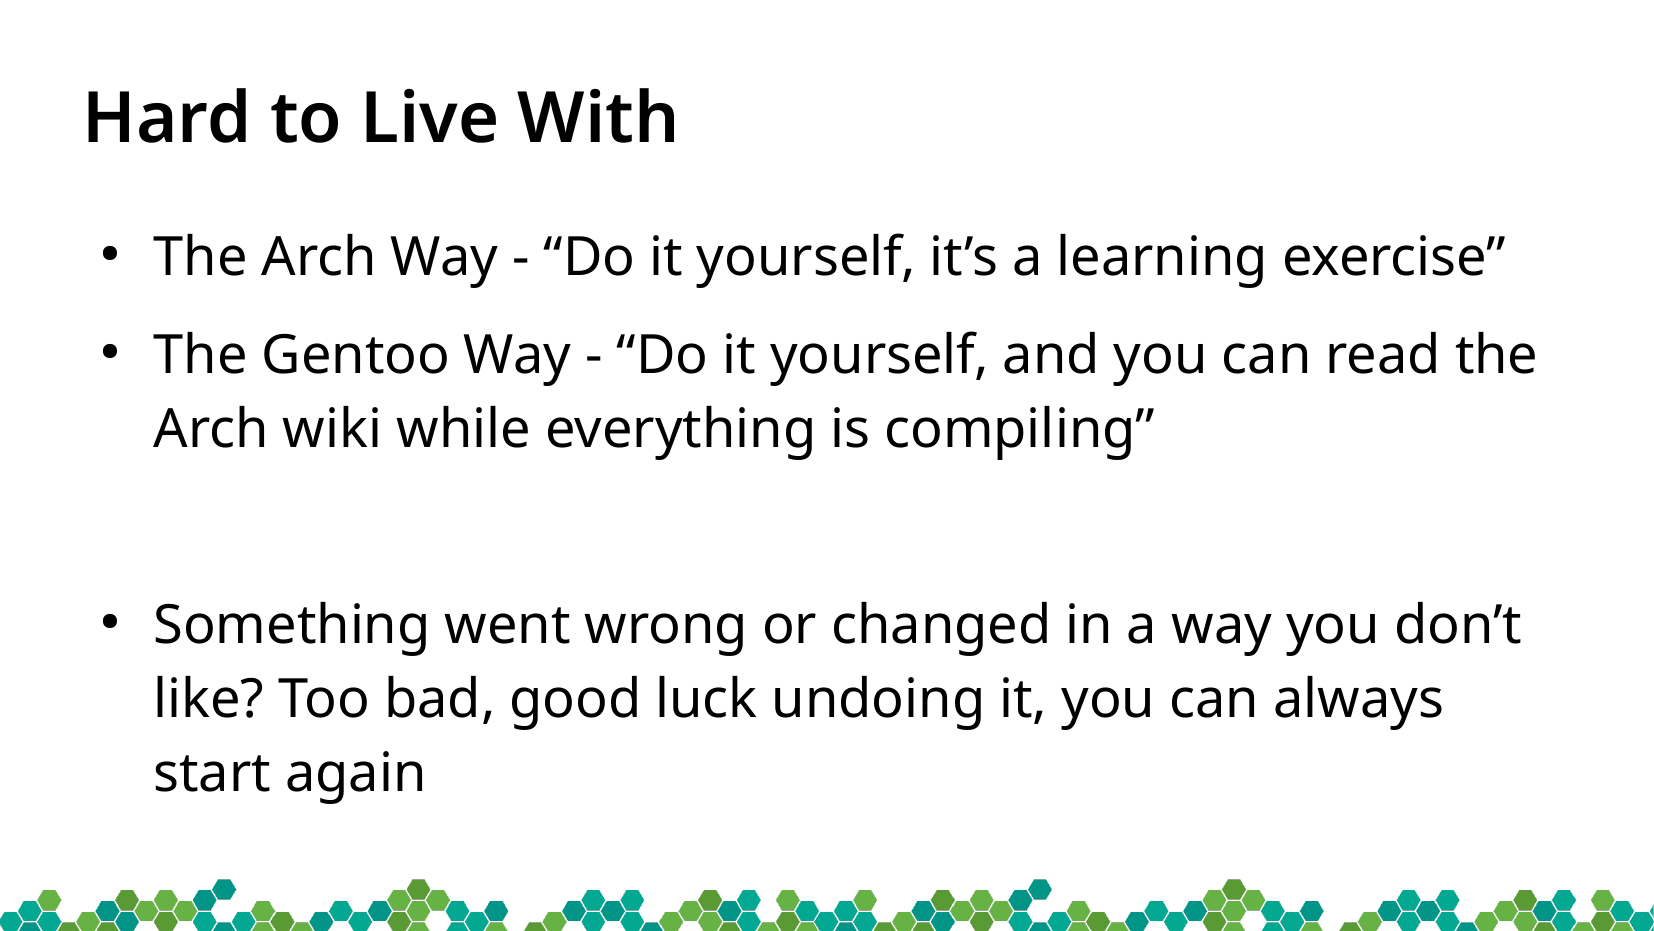

# Hard to Live With
The Arch Way - “Do it yourself, it’s a learning exercise”
The Gentoo Way - “Do it yourself, and you can read the Arch wiki while everything is compiling”
Something went wrong or changed in a way you don’t like? Too bad, good luck undoing it, you can always start again